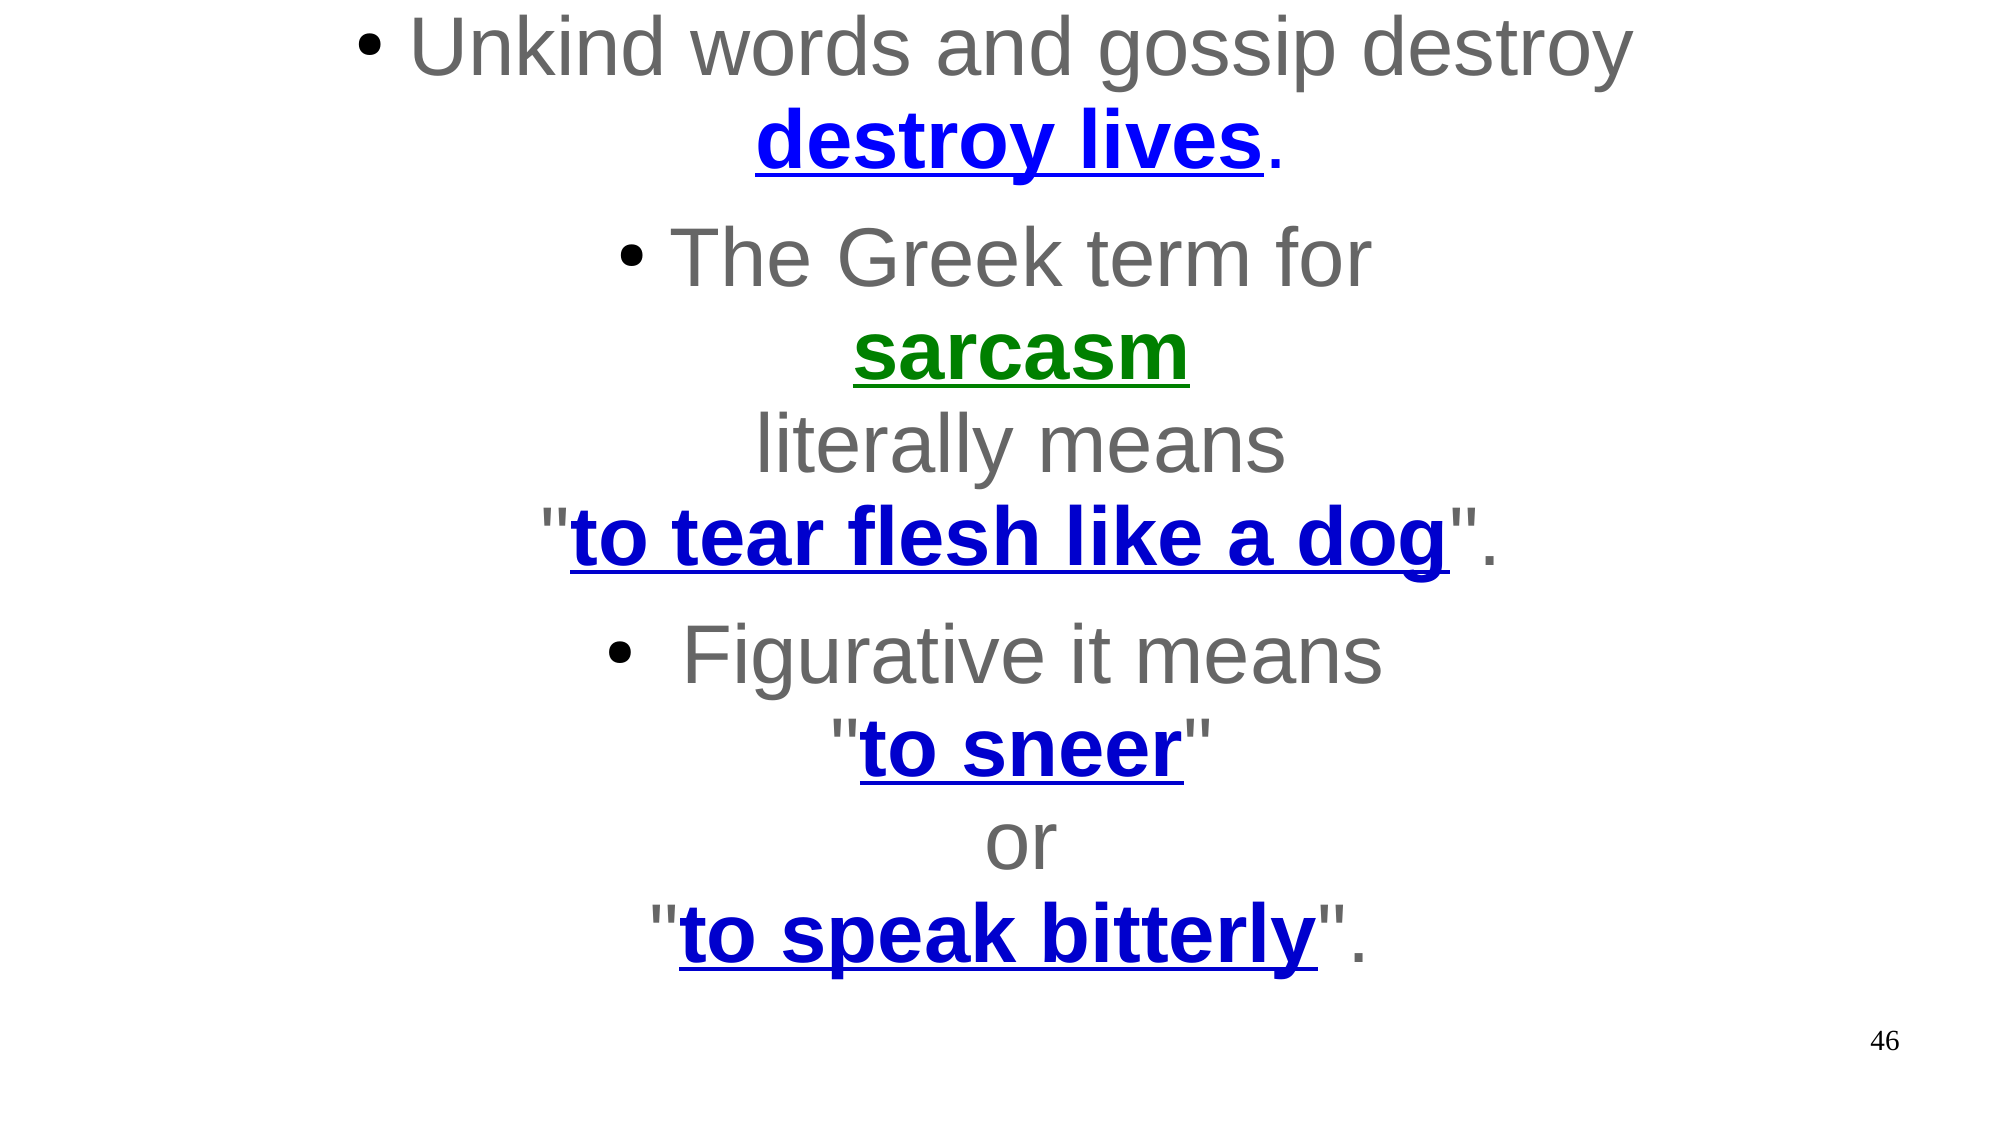

# Unkind words and gossip destroy destroy lives.
The Greek term for
sarcasm
literally means
"to tear flesh like a dog".
 Figurative it means
"to sneer"
or
"to speak bitterly".
46